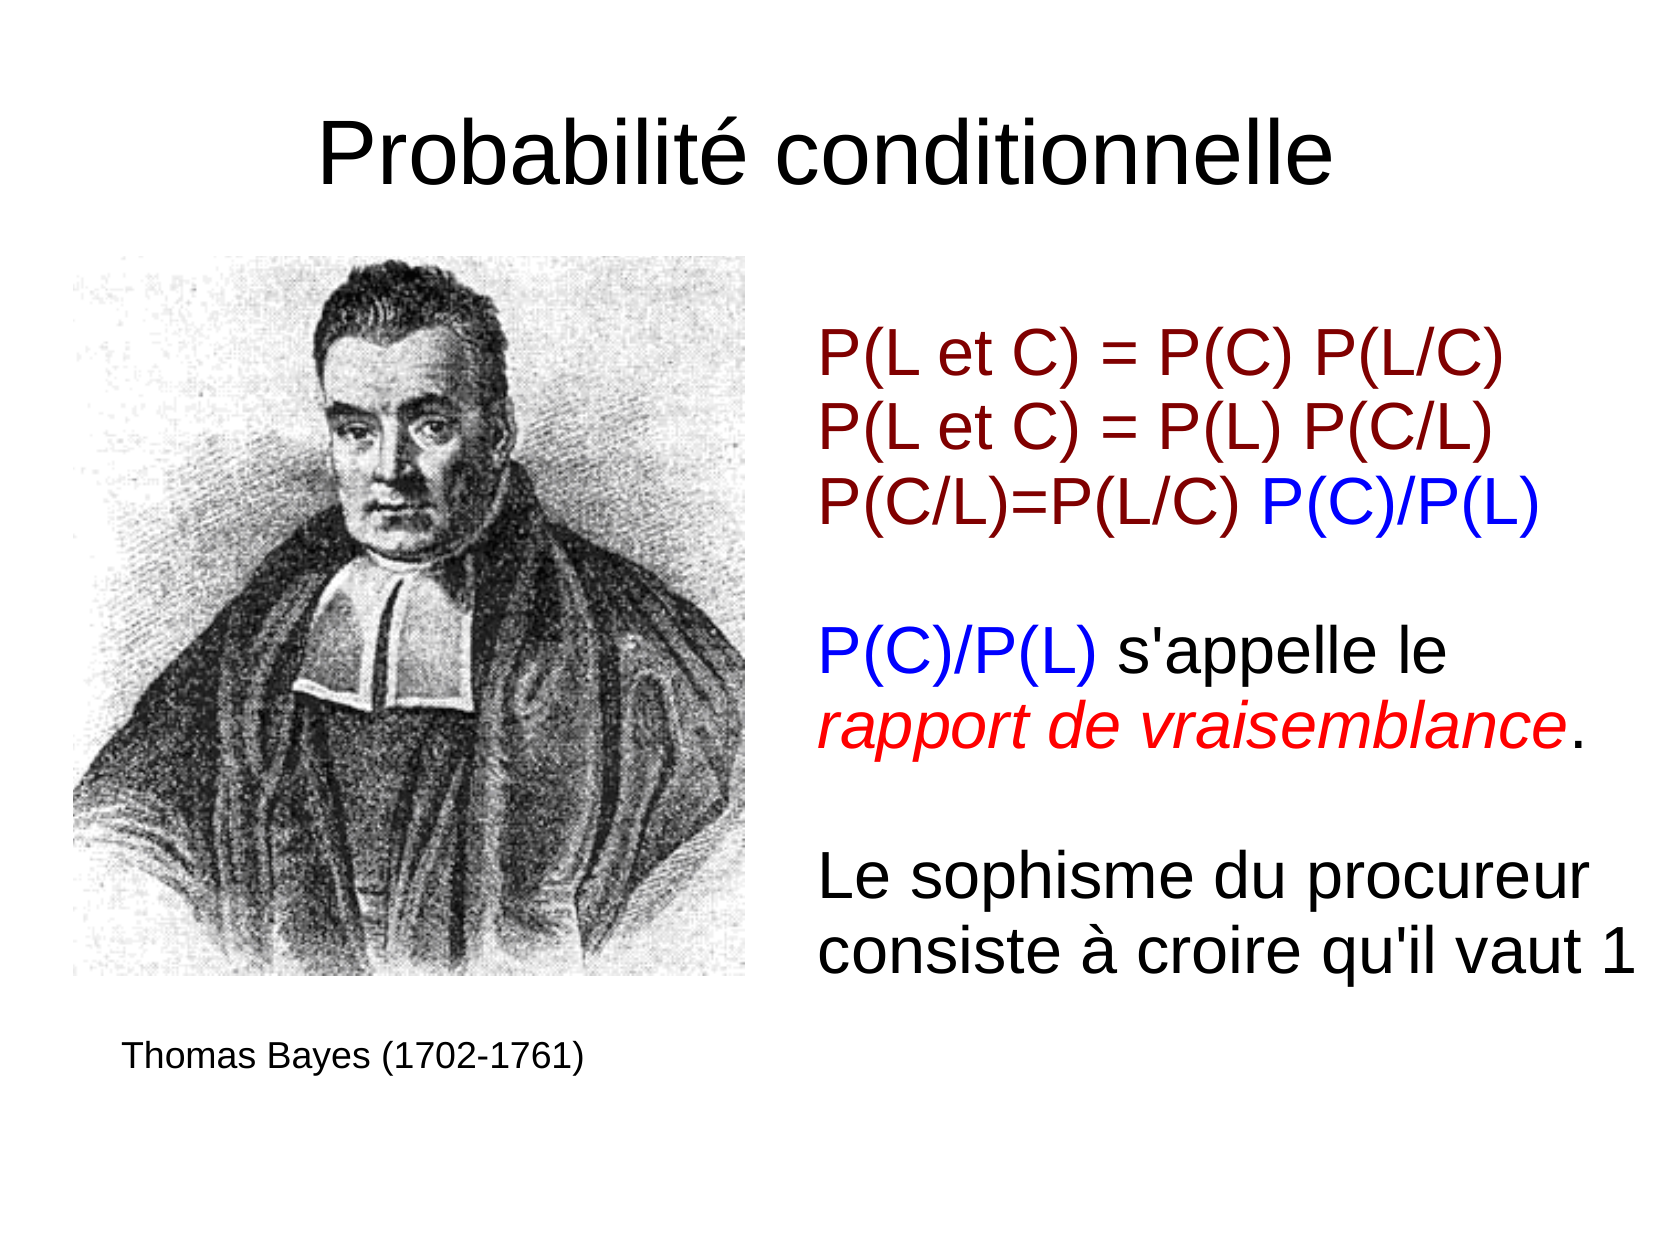

# Probabilité conditionnelle
P(L et C) = P(C) P(L/C)
P(L et C) = P(L) P(C/L)
P(C/L)=P(L/C) P(C)/P(L)
P(C)/P(L) s'appelle le
rapport de vraisemblance.
Le sophisme du procureur
consiste à croire qu'il vaut 1
Thomas Bayes (1702-1761)